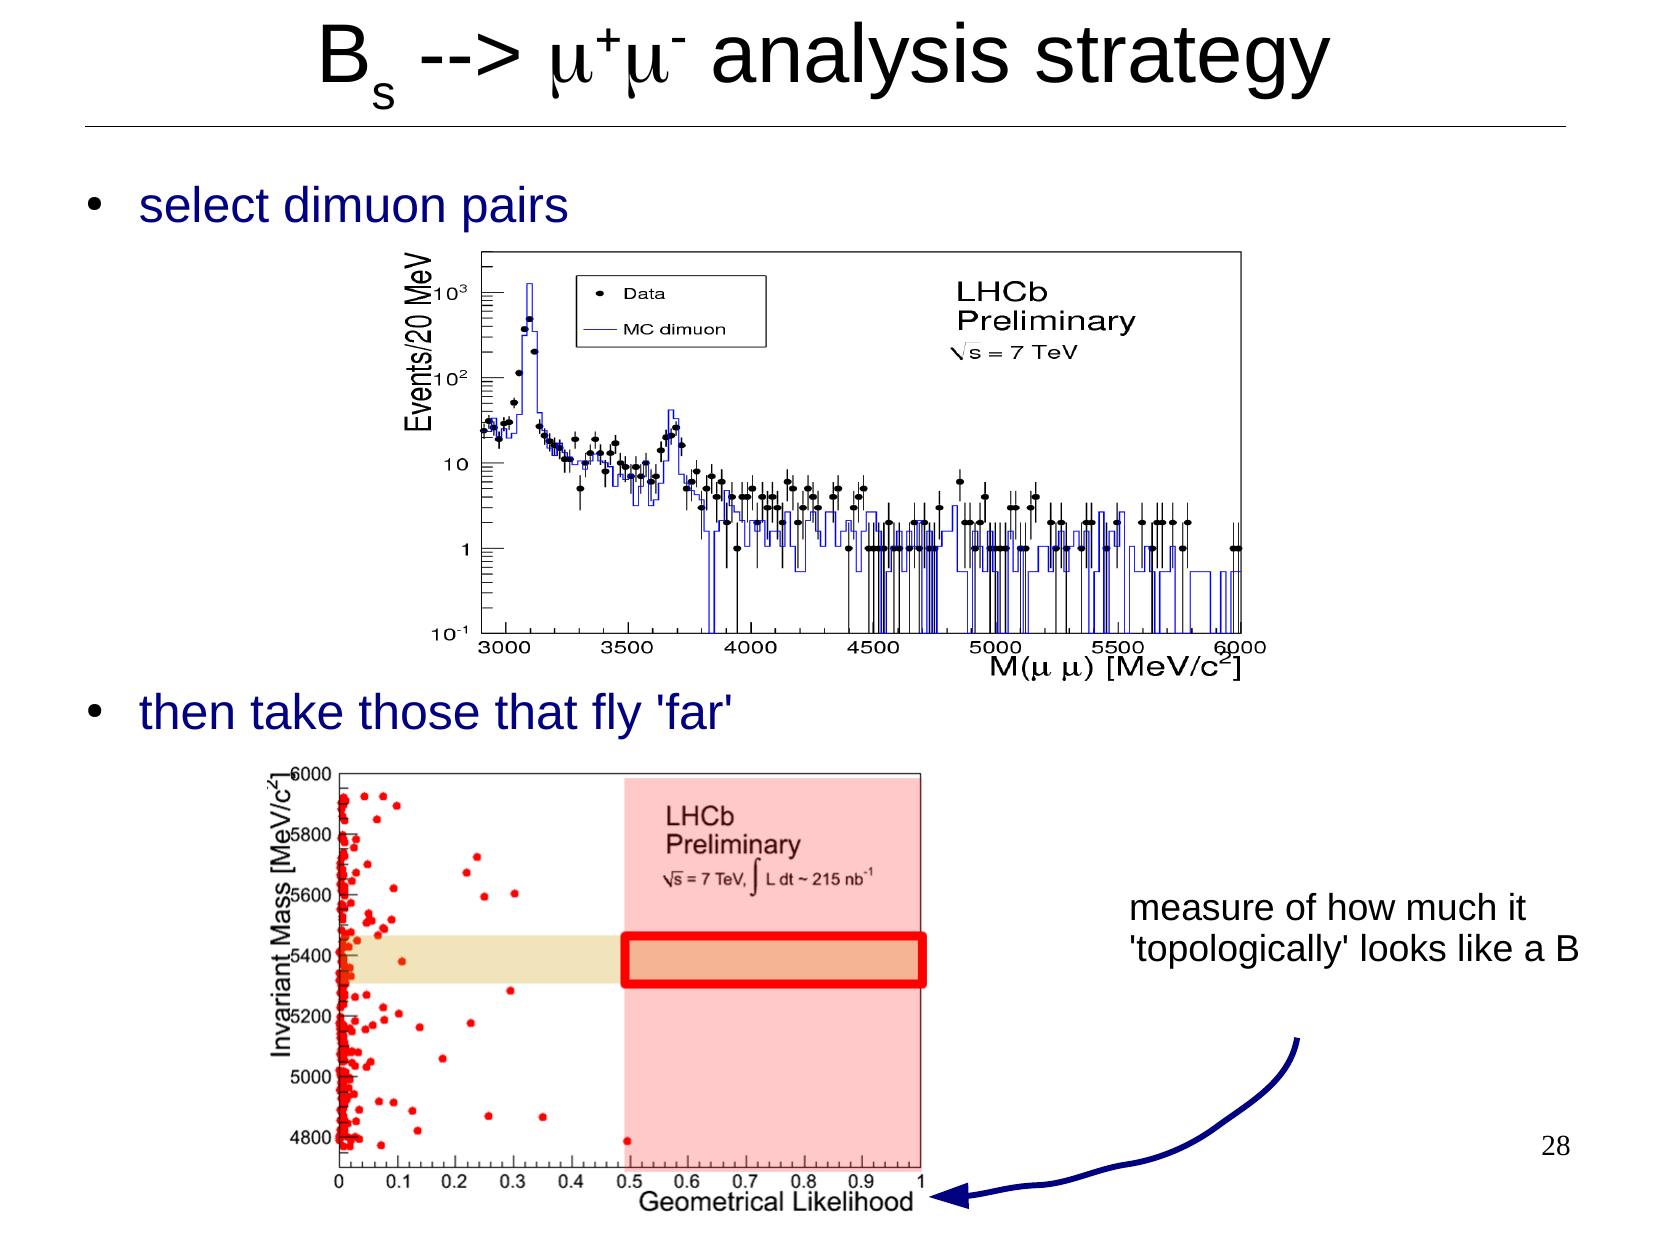

# Bs --> m+m- analysis strategy
select dimuon pairs
then take those that fly 'far'
measure of how much it
'topologically' looks like a B
28